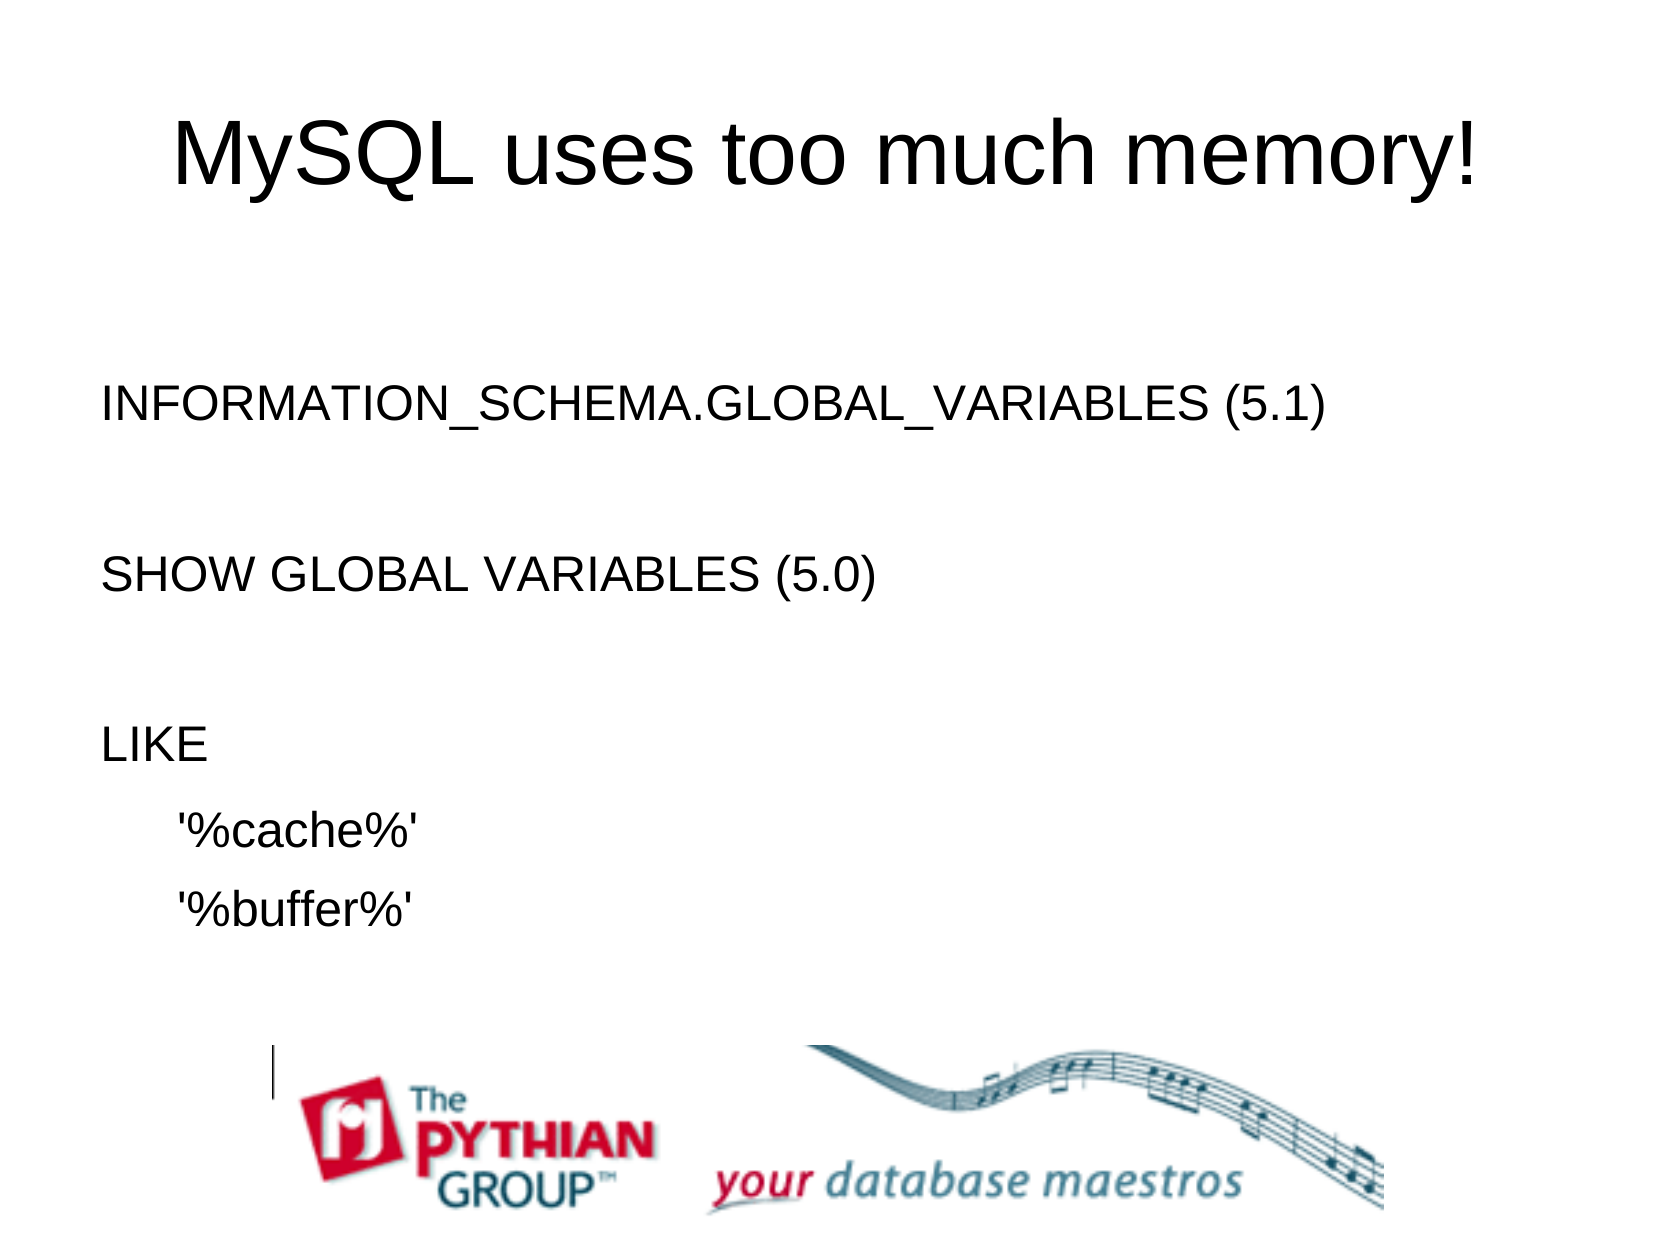

# MySQL uses too much memory!
INFORMATION_SCHEMA.GLOBAL_VARIABLES (5.1)
SHOW GLOBAL VARIABLES (5.0)
LIKE
'%cache%'
'%buffer%'